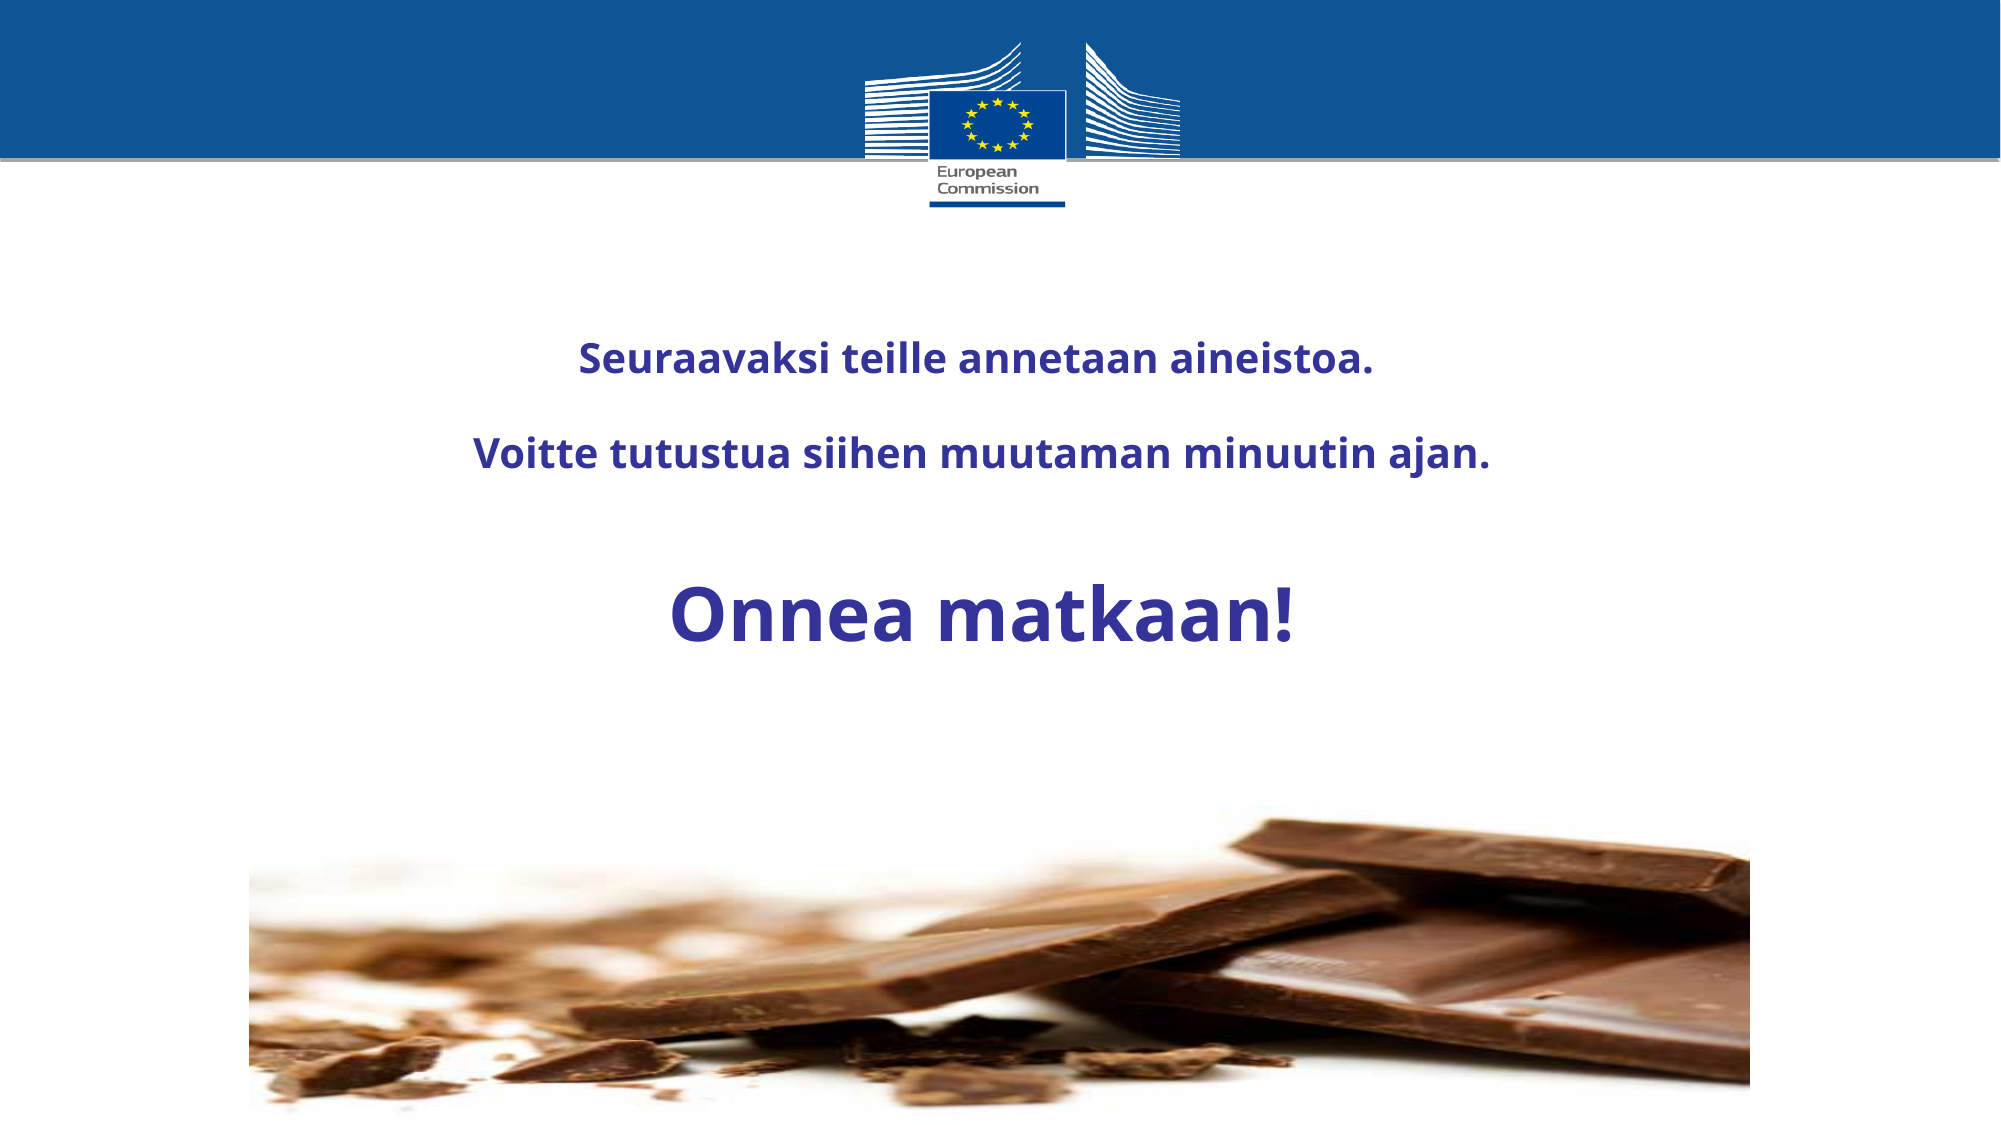

Seuraavaksi teille annetaan aineistoa.
Voitte tutustua siihen muutaman minuutin ajan.
Onnea matkaan!